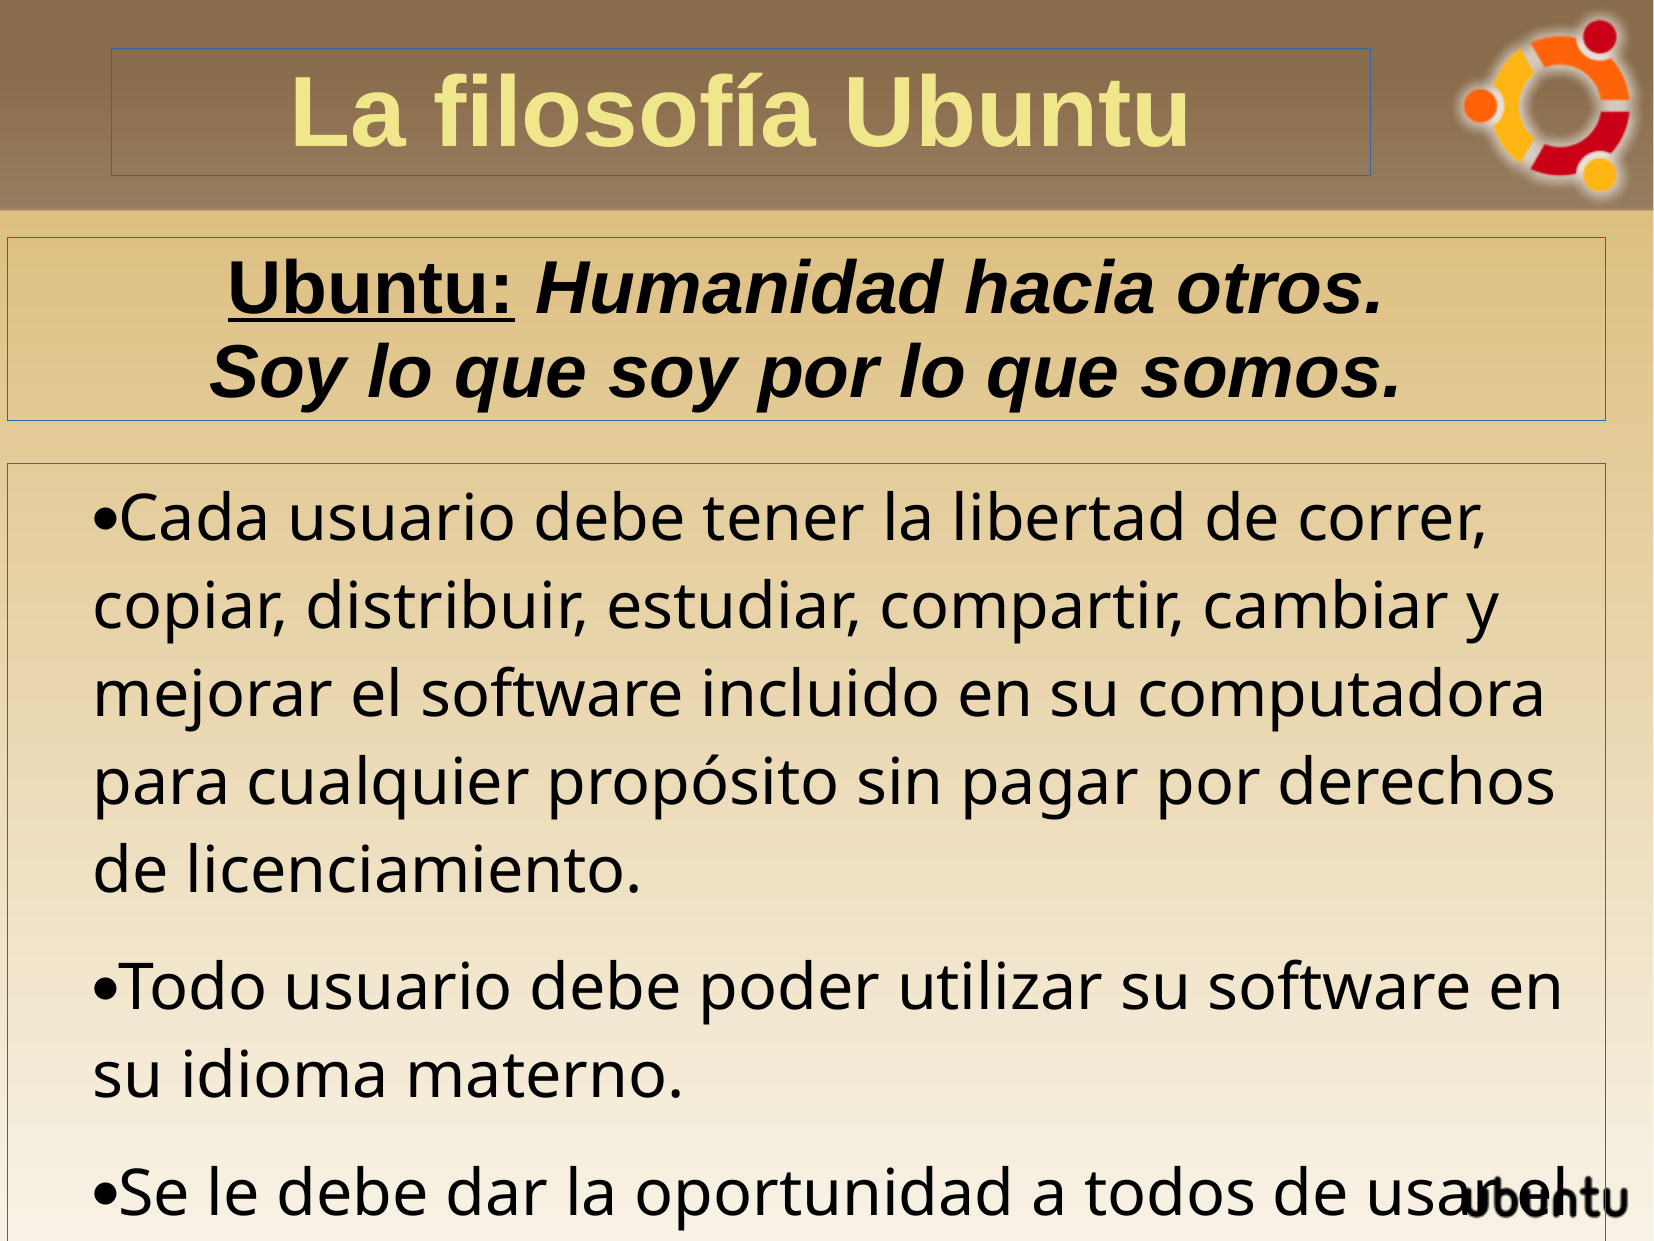

La filosofía Ubuntu
Ubuntu: Humanidad hacia otros.
Soy lo que soy por lo que somos.
Cada usuario debe tener la libertad de correr, copiar, distribuir, estudiar, compartir, cambiar y mejorar el software incluido en su computadora para cualquier propósito sin pagar por derechos de licenciamiento.
Todo usuario debe poder utilizar su software en su idioma materno.
Se le debe dar la oportunidad a todos de usar el software, proveyendo herramientas adecuadas para personas con discapacidad.